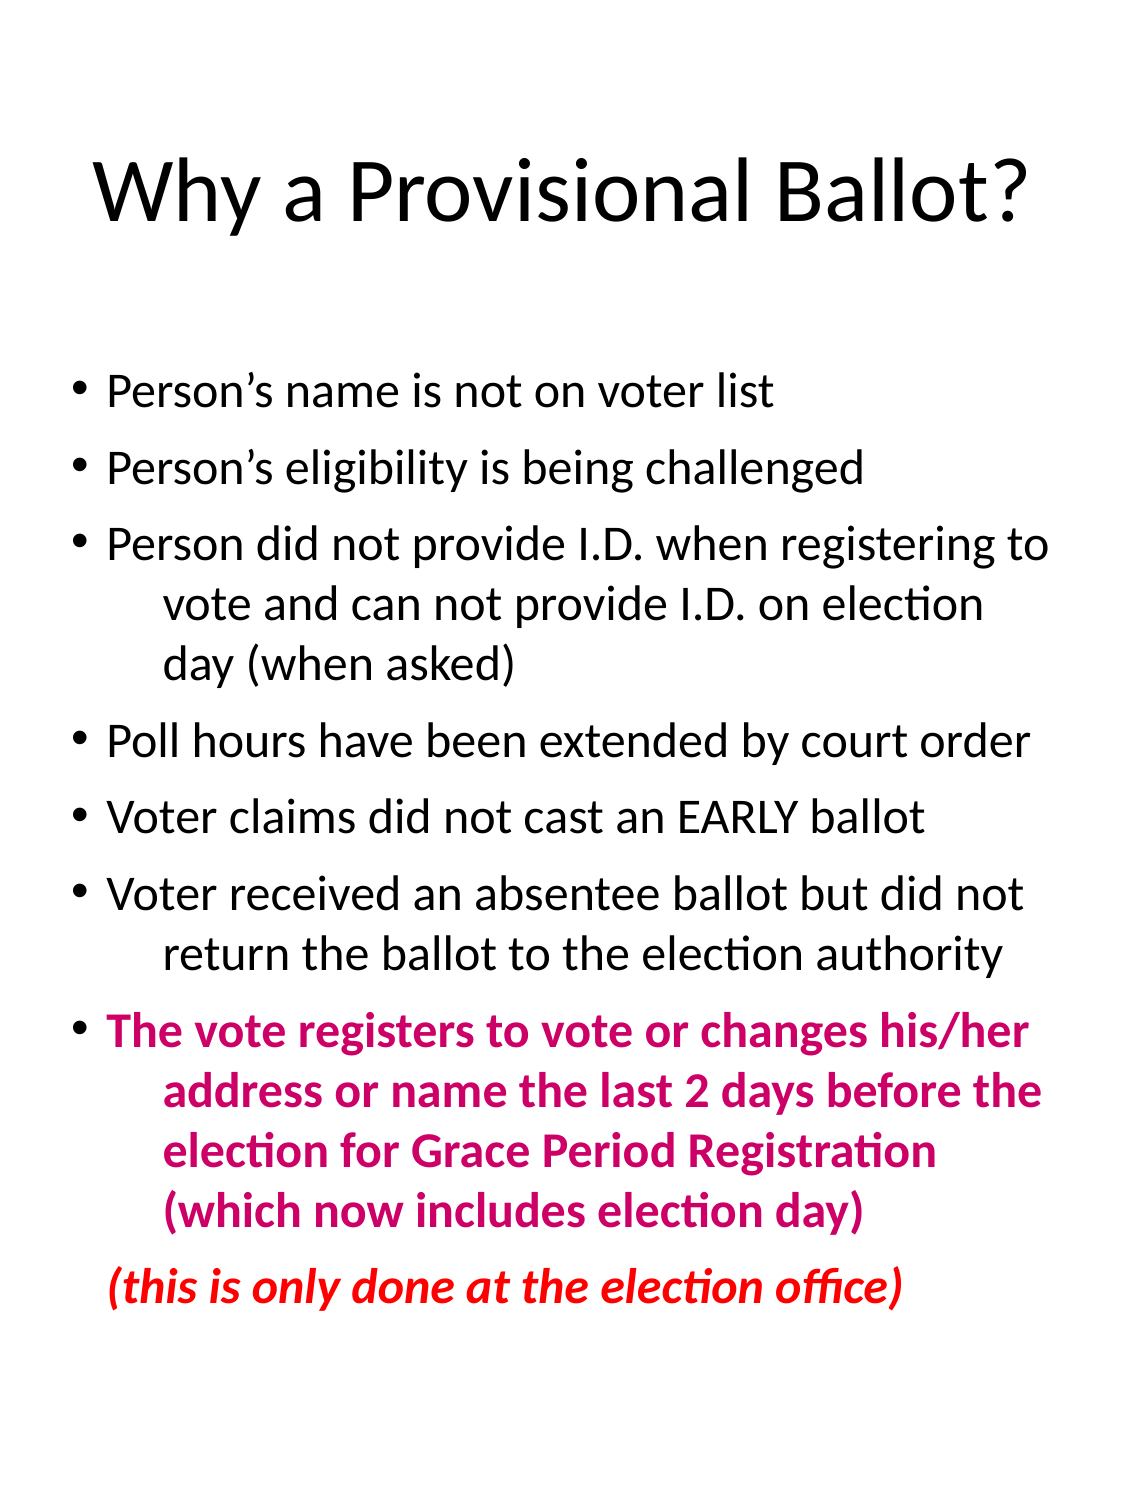

Why a Provisional Ballot?
Person’s name is not on voter list
Person’s eligibility is being challenged
Person did not provide I.D. when registering to vote and can not provide I.D. on election day (when asked)
Poll hours have been extended by court order
Voter claims did not cast an EARLY ballot
Voter received an absentee ballot but did not return the ballot to the election authority
The vote registers to vote or changes his/her address or name the last 2 days before the election for Grace Period Registration (which now includes election day)
(this is only done at the election office)